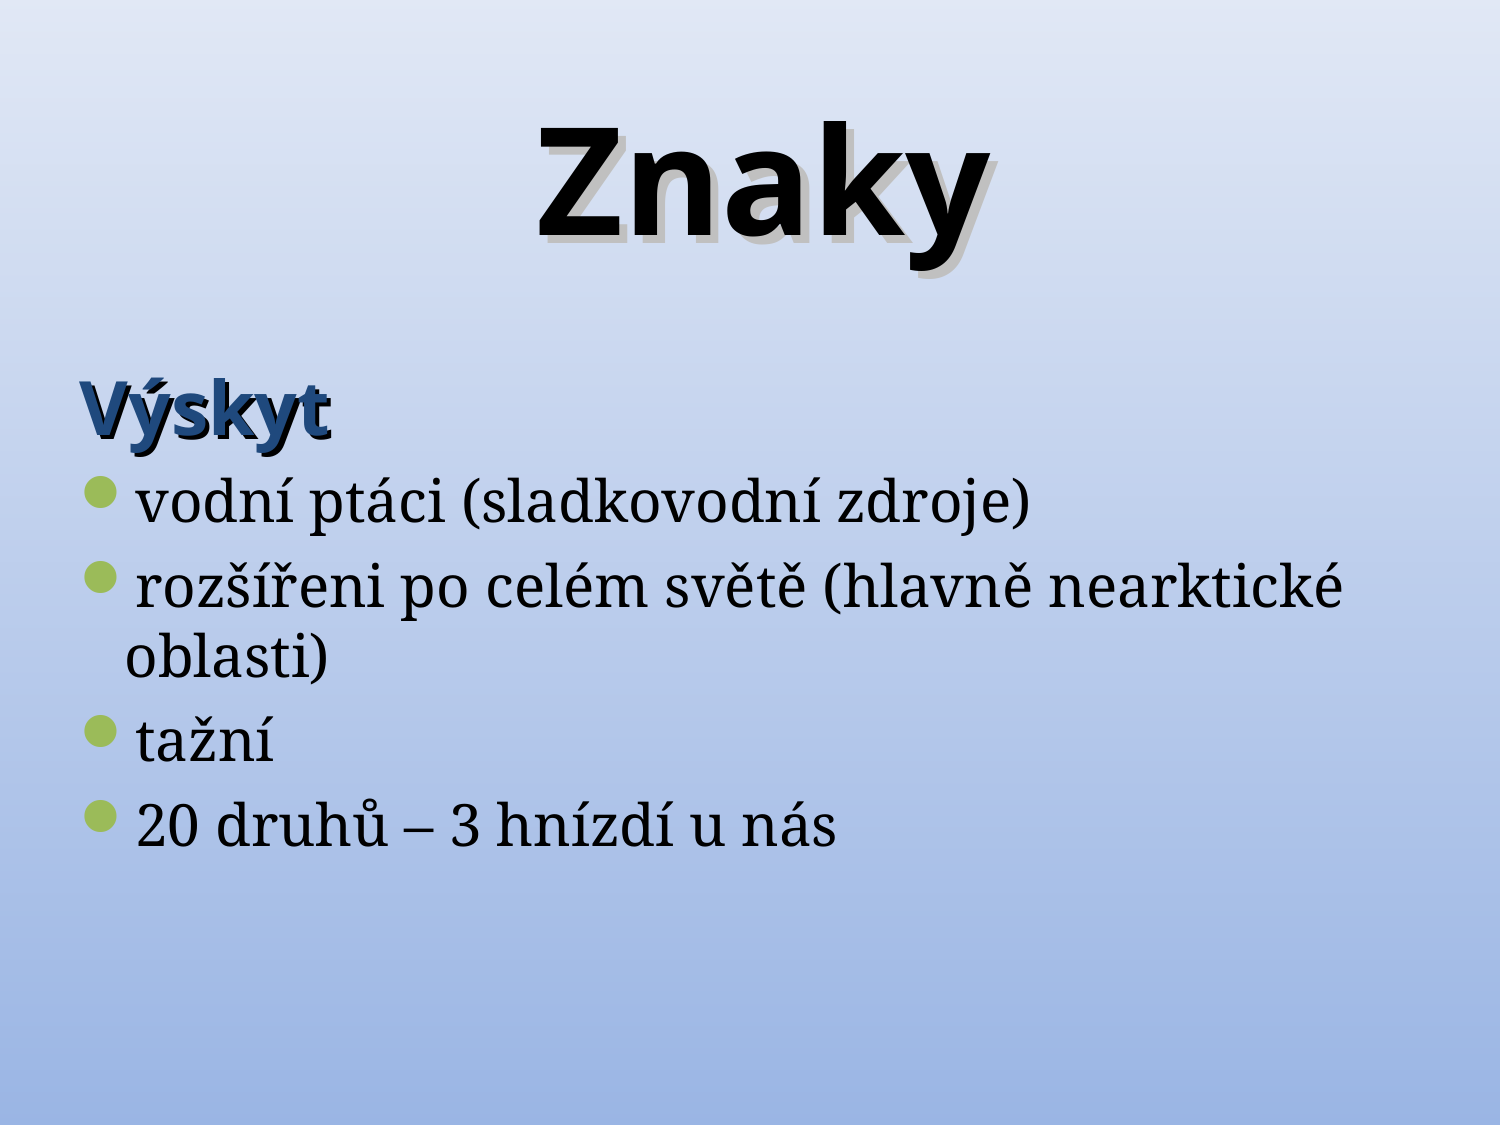

# Znaky
Výskyt
vodní ptáci (sladkovodní zdroje)
rozšířeni po celém světě (hlavně nearktické oblasti)
tažní
20 druhů – 3 hnízdí u nás